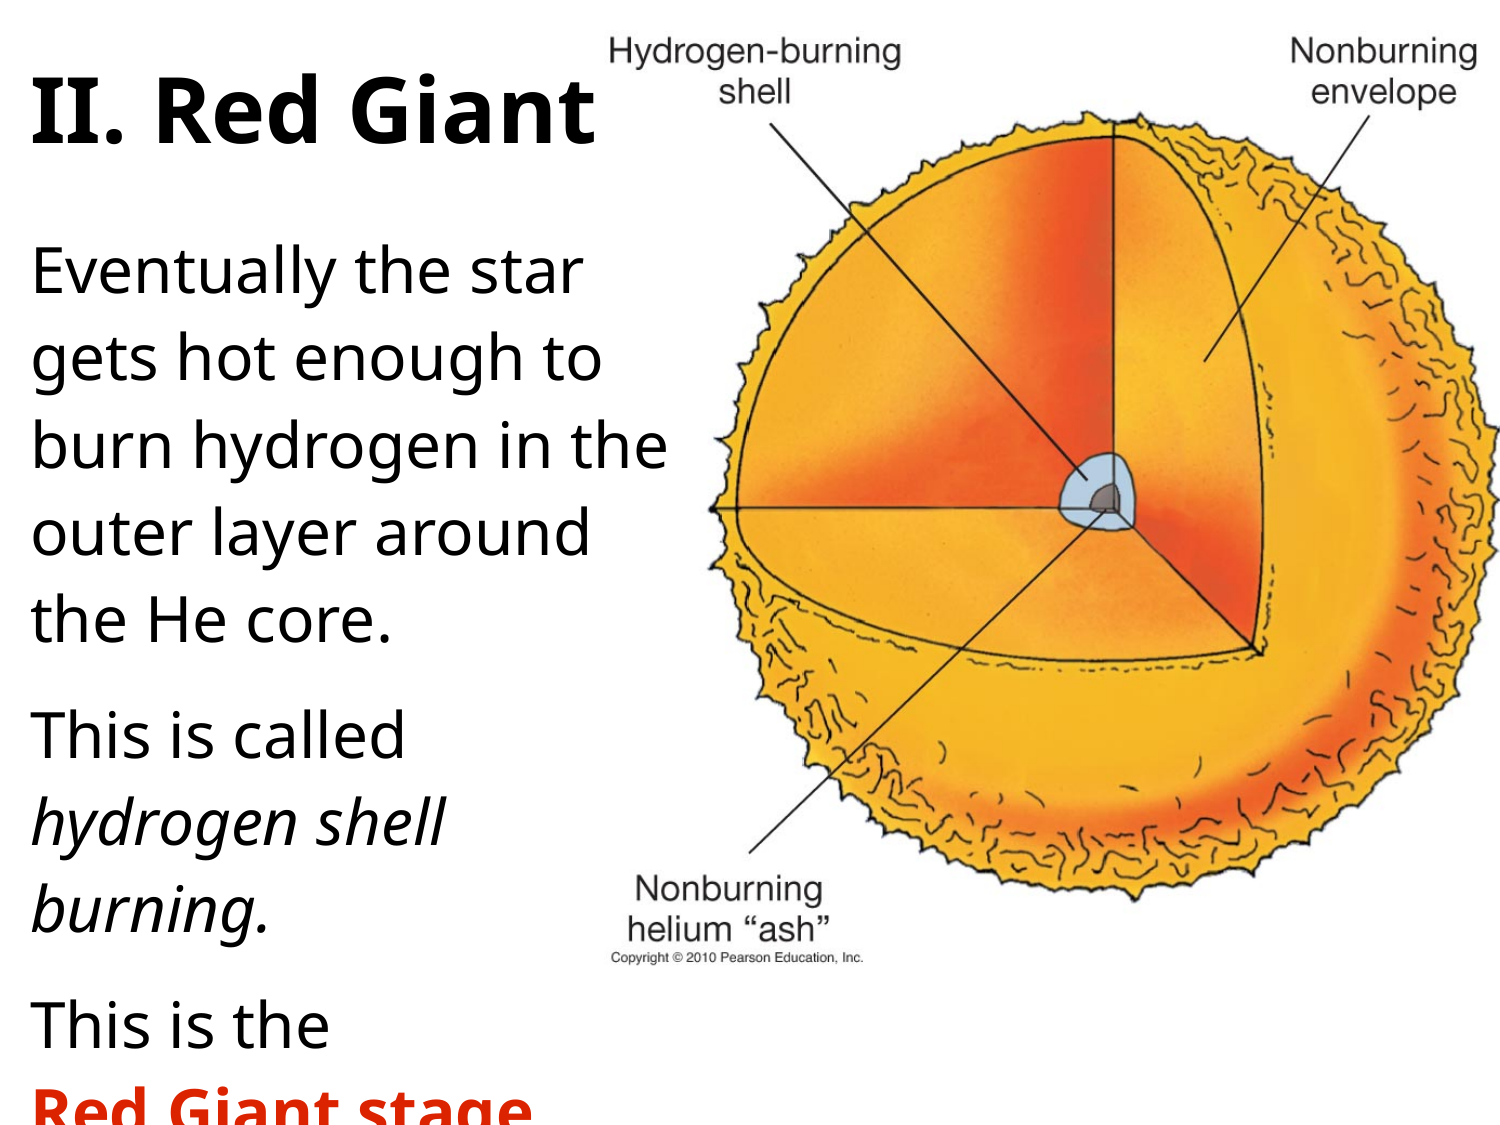

# II. Red Giant
Eventually the star gets hot enough to burn hydrogen in the outer layer around the He core.
This is called hydrogen shell burning.
This is the
Red Giant stage.